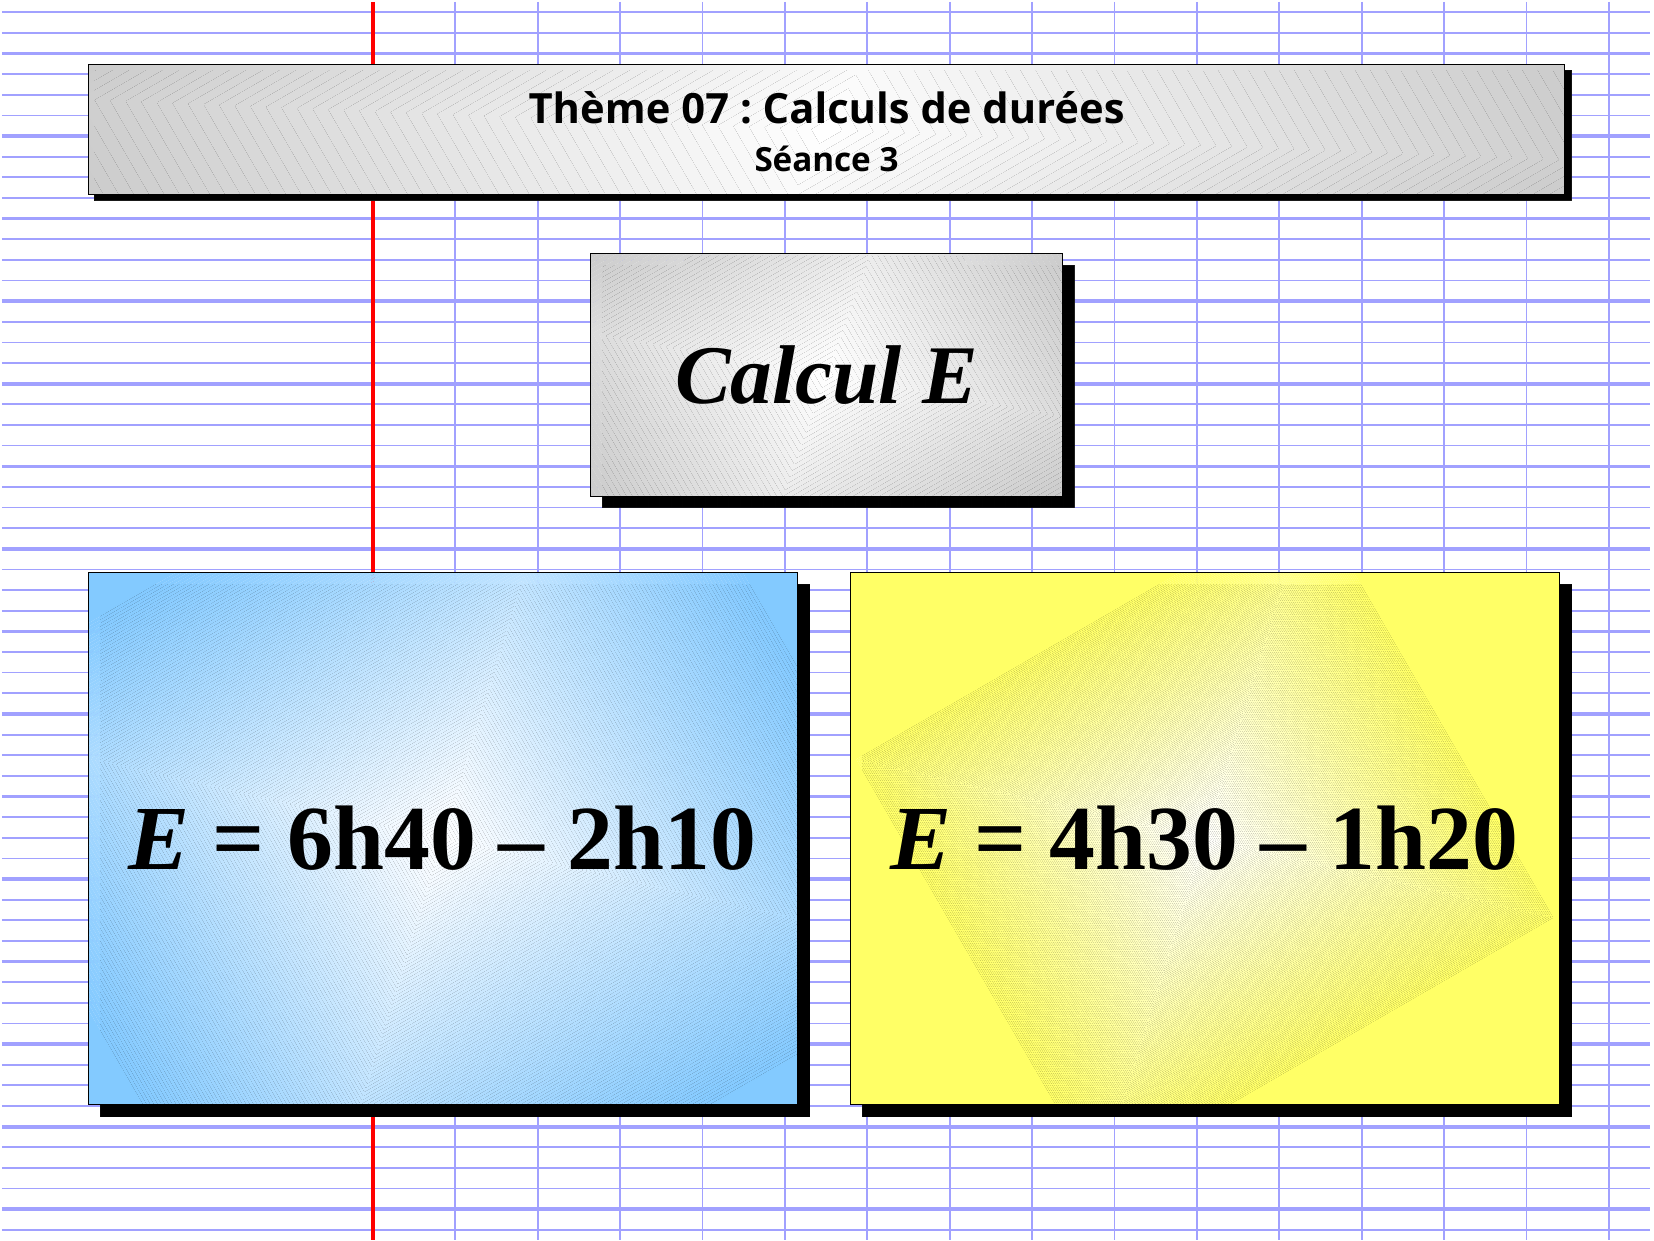

Thème XX : Xxxxxxxxxxxxxxxxxxxxxxxxxxxxxx
Séance x
Thème XX : Xxxxxxxxxxxxxxxxxxxxxxxxxxxxxx
Séance x
Thème 07 : Calculs de durées
Séance 1
Thème 07 : Calculs de durées
Séance 2
Thème 07 : Calculs de durées
Séance 3
Calcul E
10
11
12
13
14
15
9
0
1
2
3
4
5
6
7
8
E = 6h40 – 2h10
E = 4h30 – 1h20